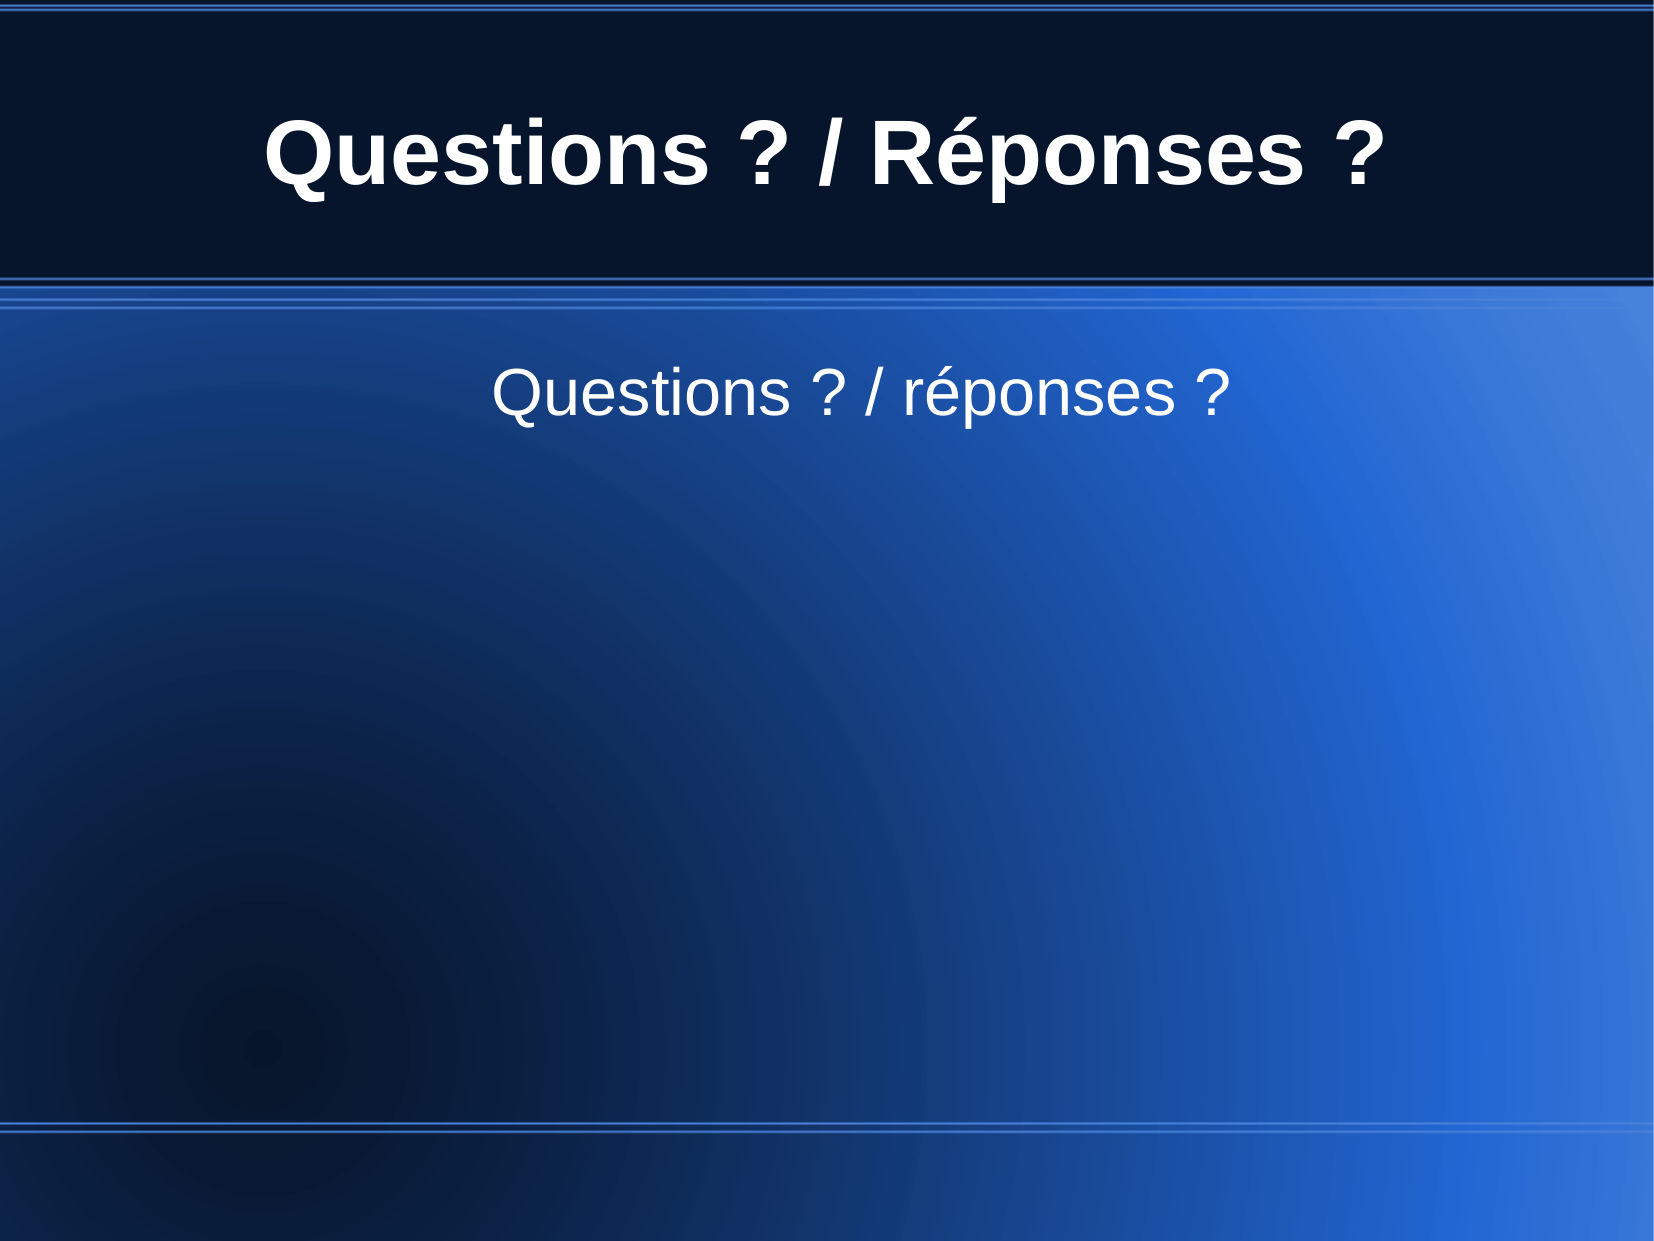

# Questions ? / Réponses ?
Questions ? / réponses ?